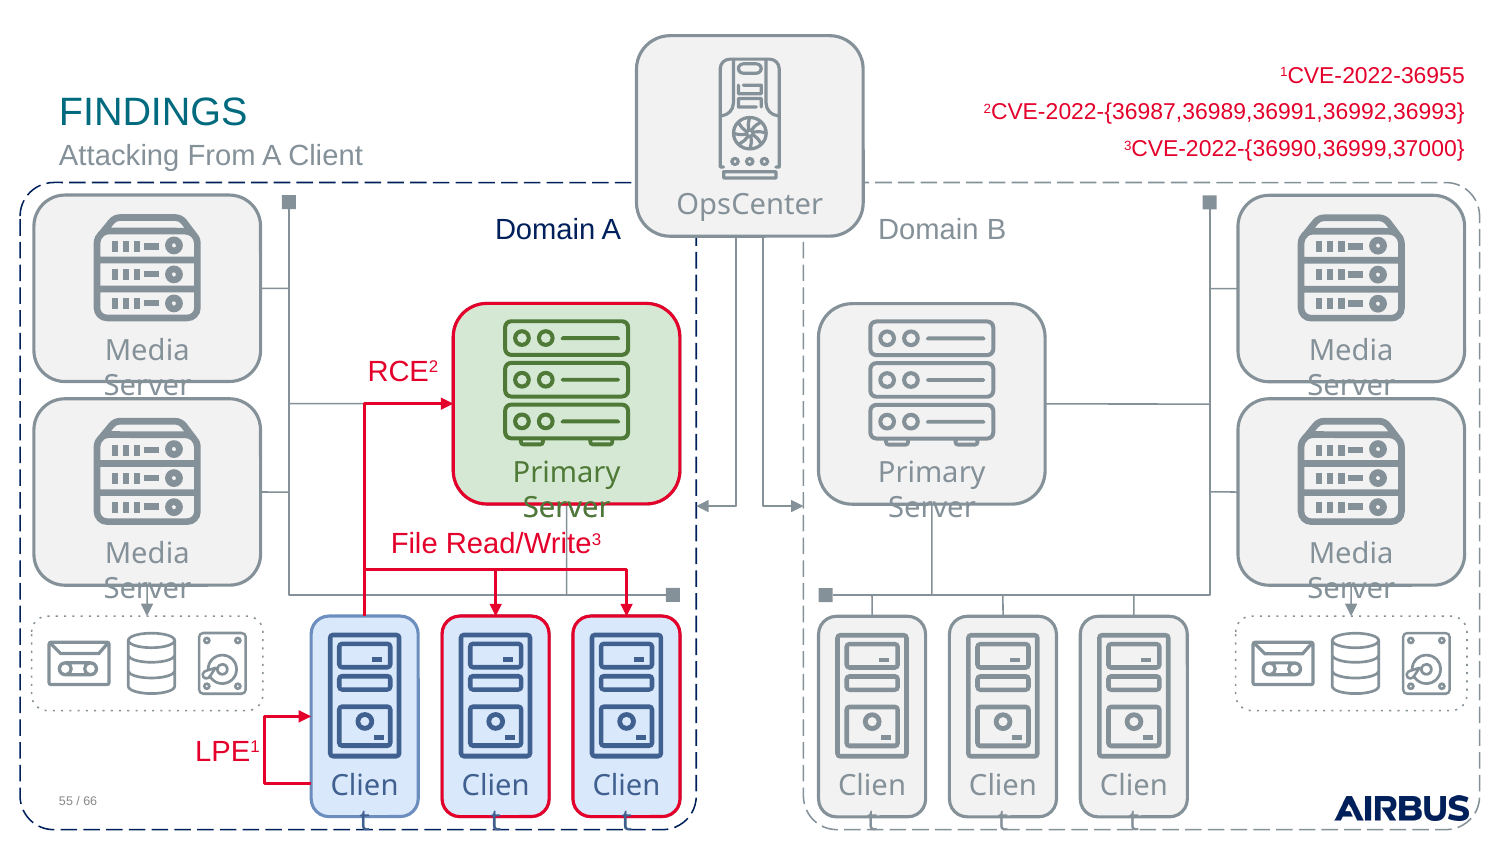

OpsCenter
1CVE-2022-36955
# FINDINGS Attacking From A Client
2CVE-2022-{36987,36989,36991,36992,36993}
3CVE-2022-{36990,36999,37000}
Media Server
Domain A
Domain B
Media Server
Primary Server
RCE2
Primary Server
Primary Server
Media Server
Media Server
File Read/Write3
Client
Client
Client
Client
Client
Client
Client
Client
LPE1